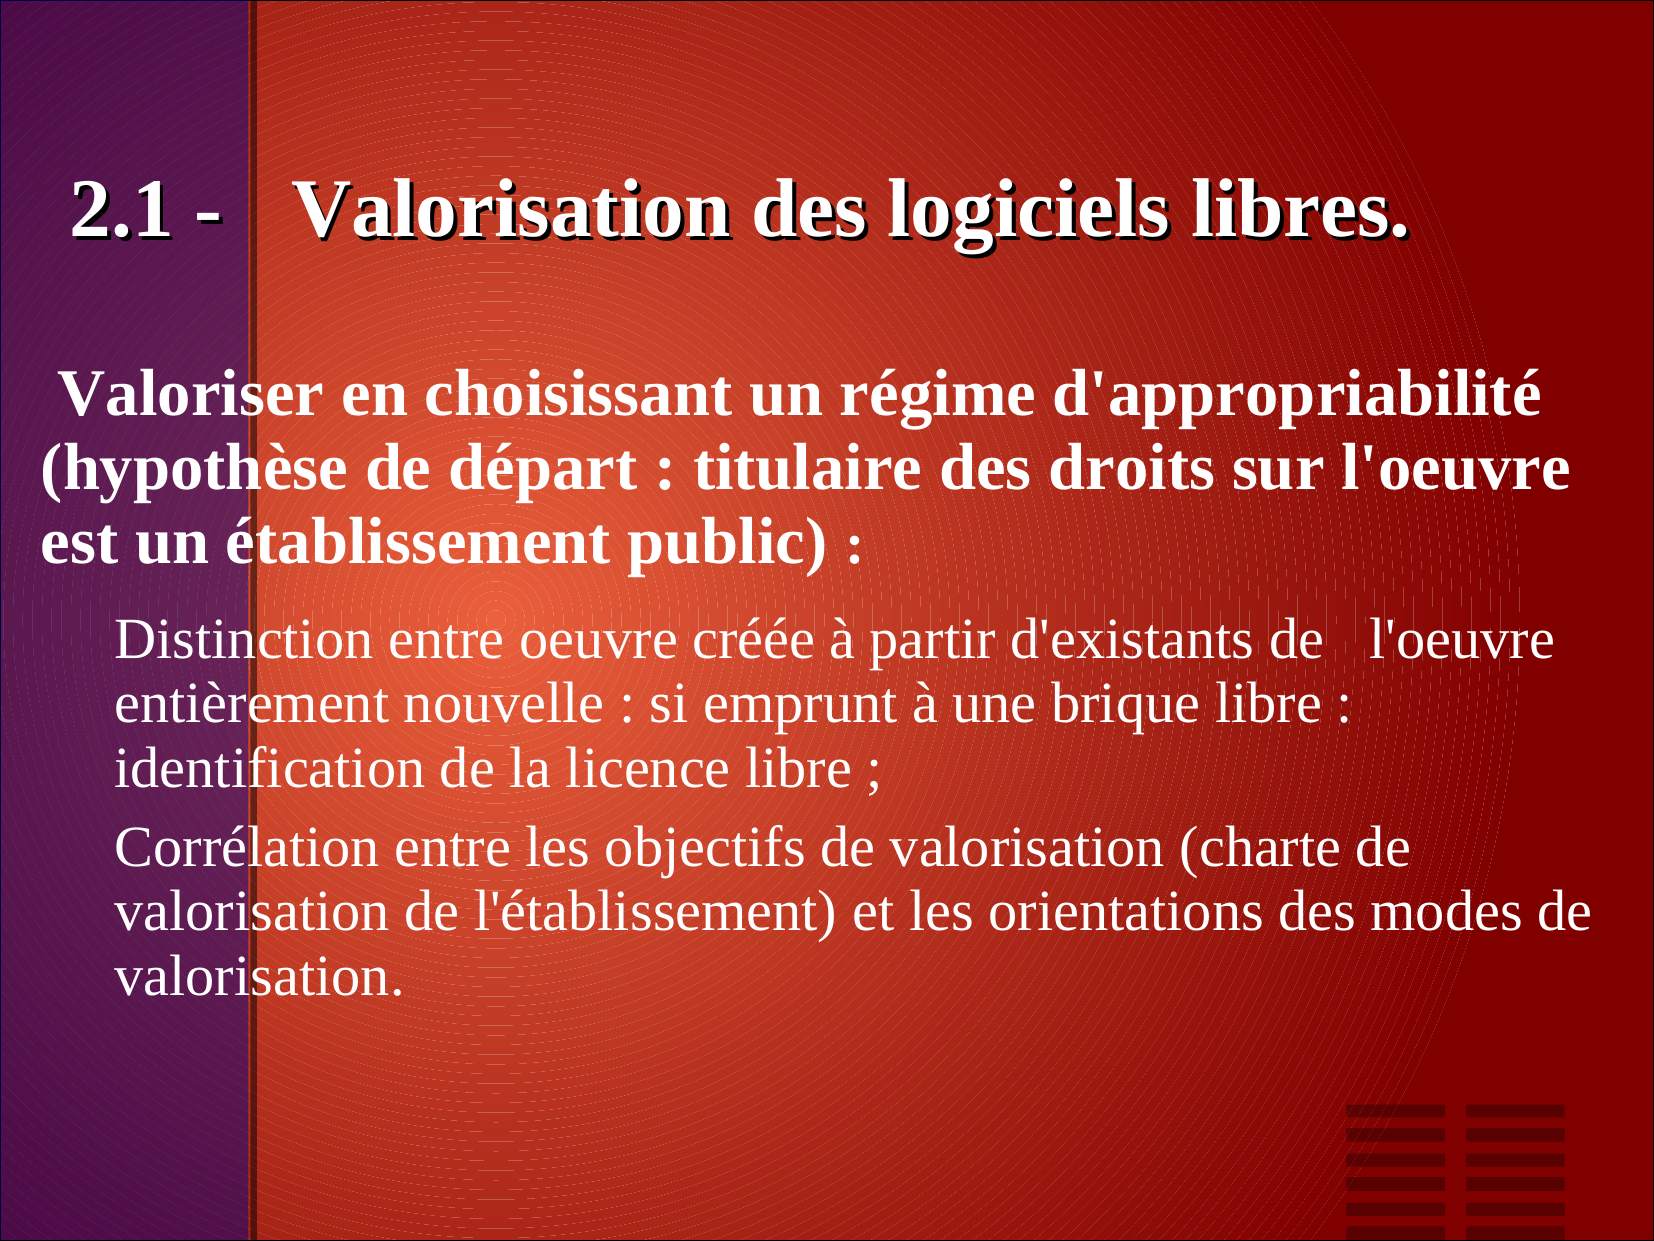

# 2.1 - 	Valorisation des logiciels libres.
 Valoriser en choisissant un régime d'appropriabilité (hypothèse de départ : titulaire des droits sur l'oeuvre est un établissement public) :
 	Distinction entre oeuvre créée à partir d'existants de 	l'oeuvre 		entièrement nouvelle : si emprunt à une brique libre : 					identification de la licence libre ;
 	Corrélation entre les objectifs de valorisation (charte de 				valorisation de l'établissement) 	et les orientations des modes de 	valorisation.